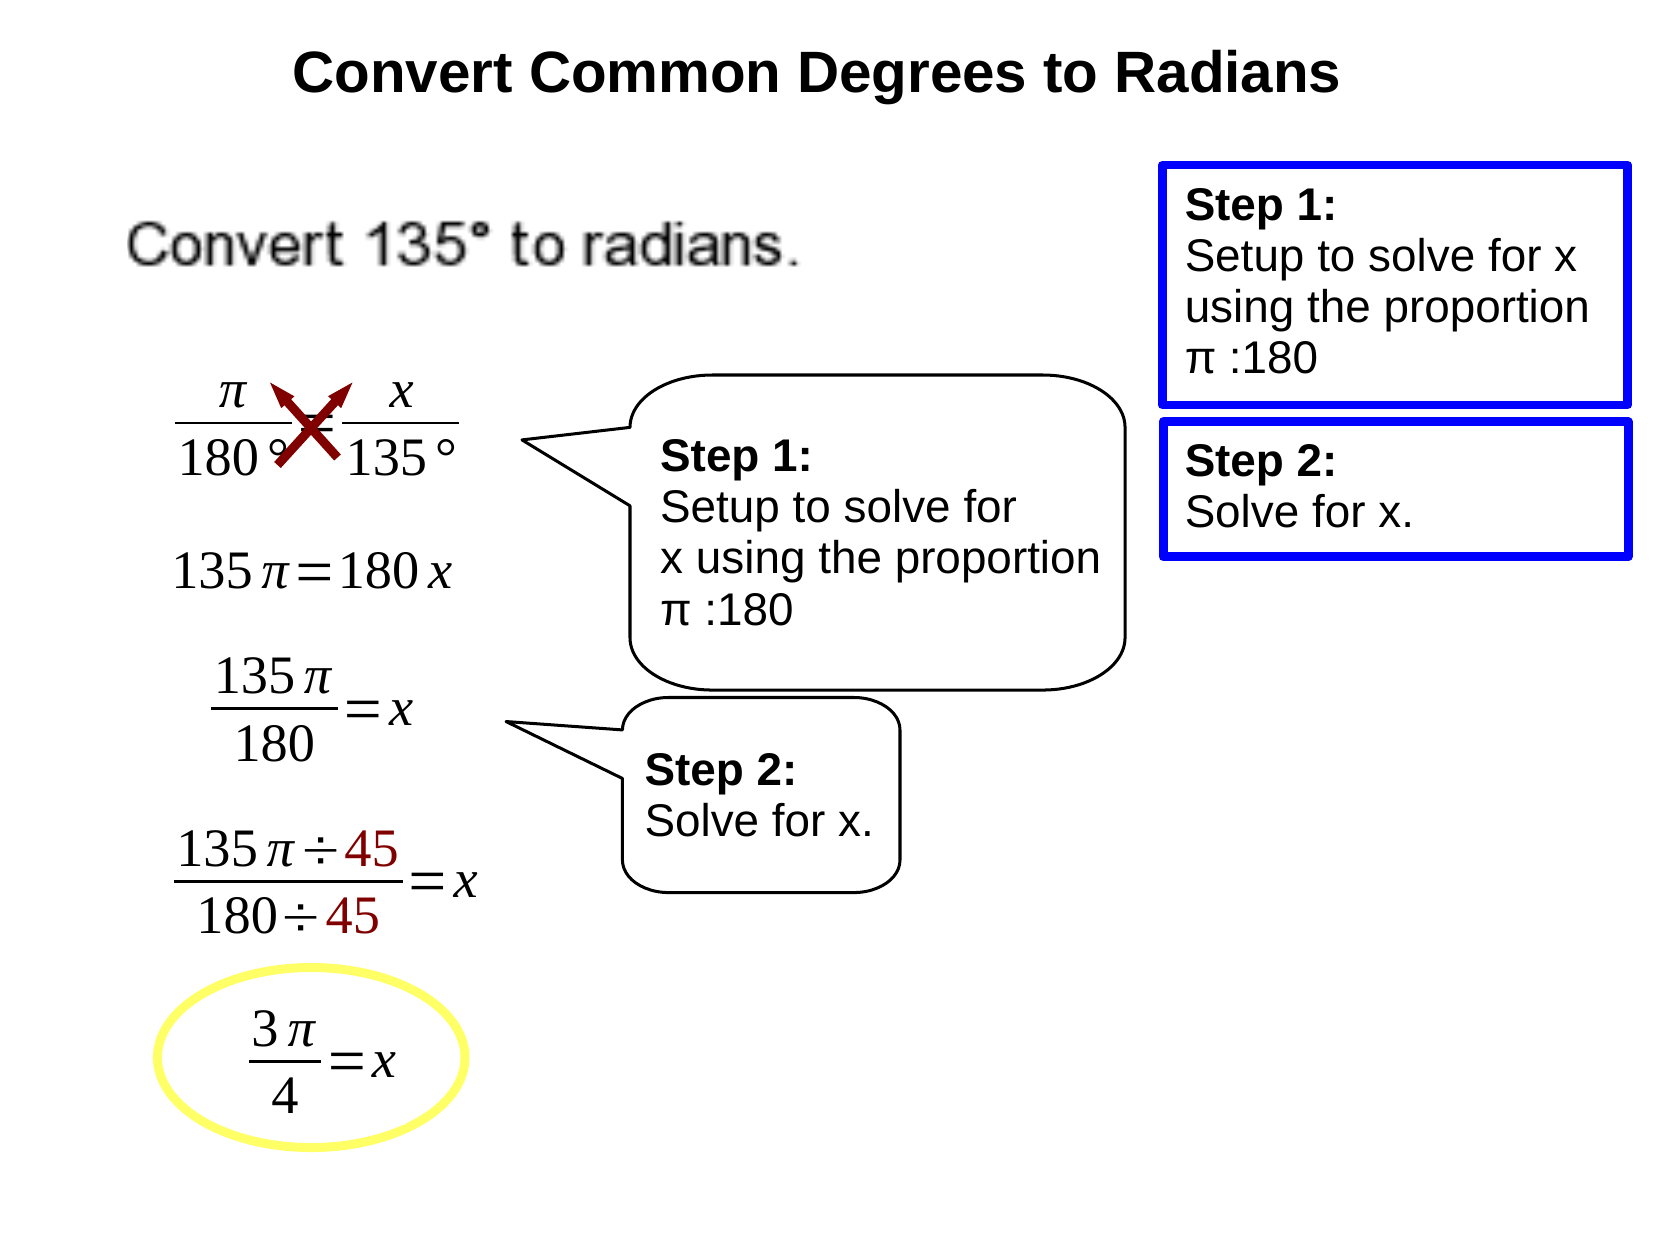

Convert Common Degrees to Radians
Step 1:
Setup to solve for x using the proportion π :180
Step 2:
Solve for x.
Step 1:
Setup to solve for
x using the proportion
π :180
Step 2:
Solve for x.